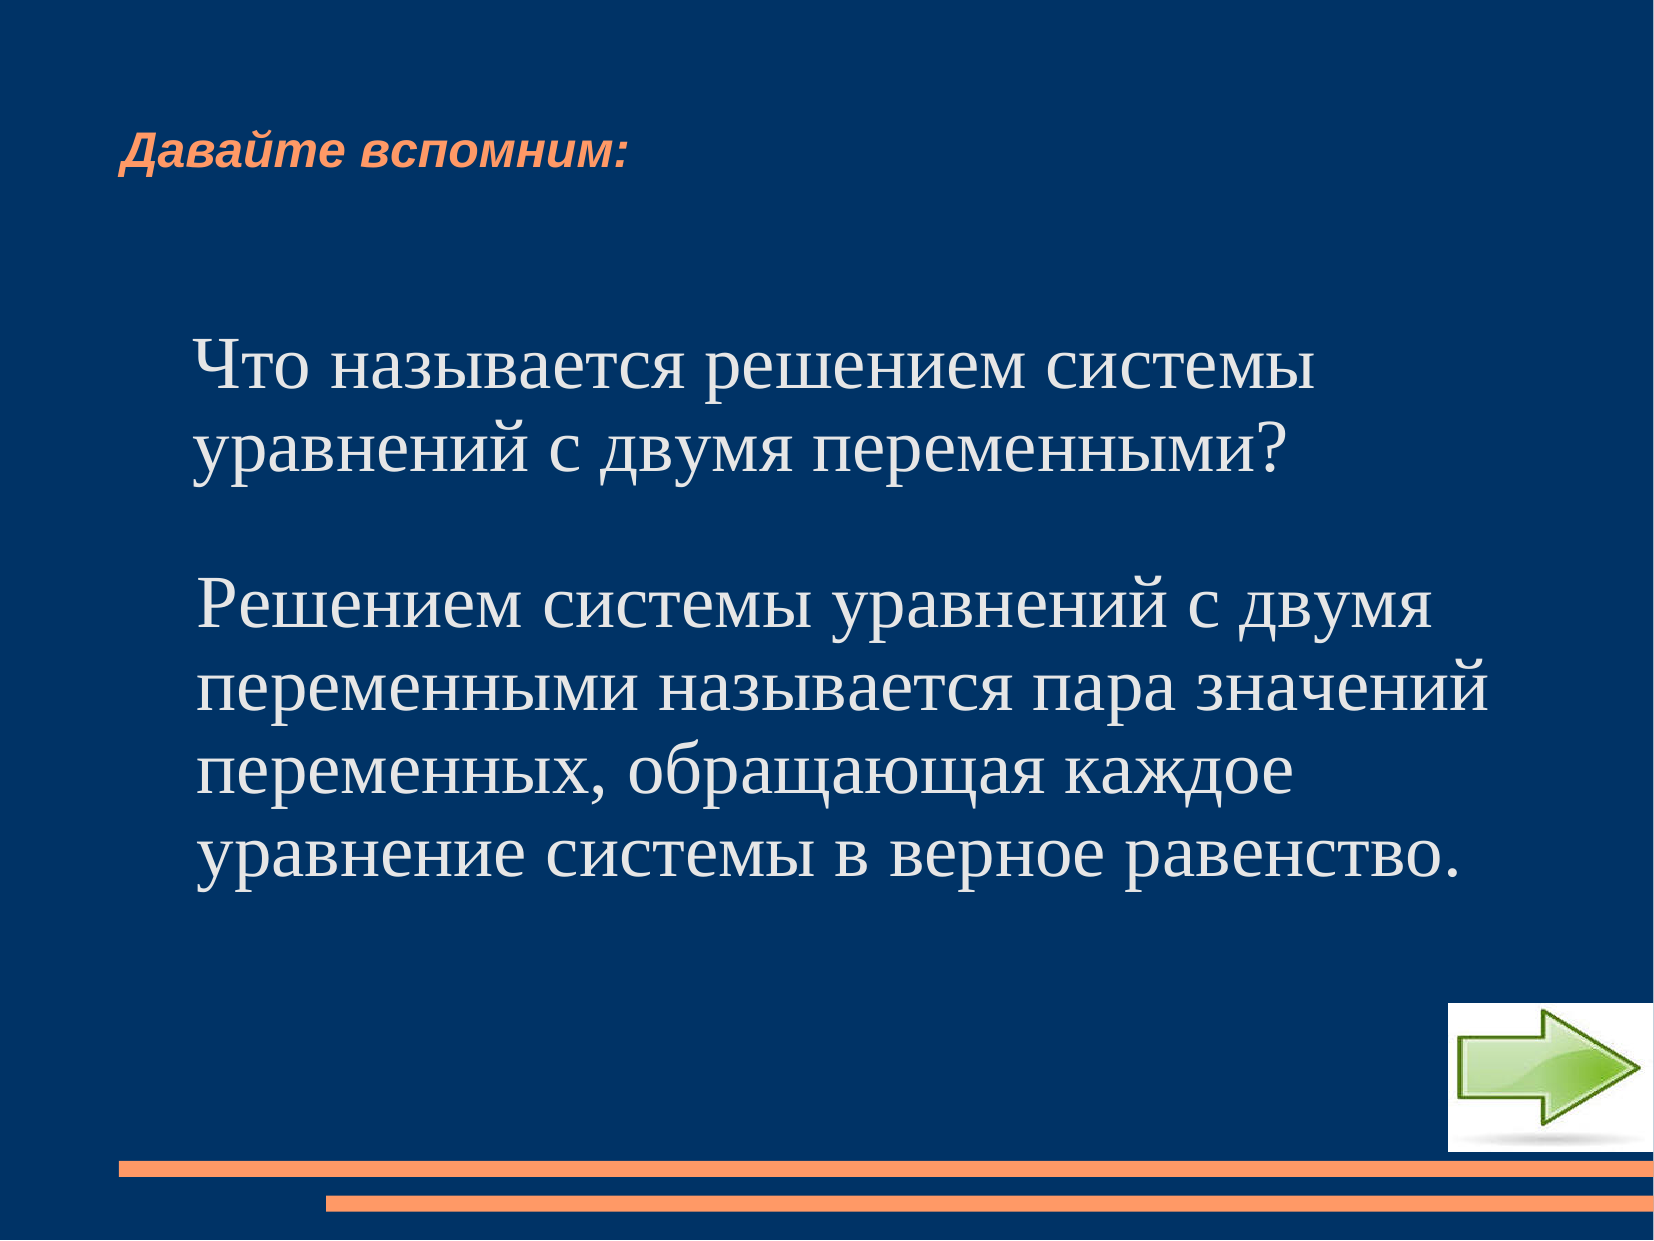

# Давайте вспомним:
Что называется решением системы уравнений с двумя переменными?
Решением системы уравнений с двумя переменными называется пара значений переменных, обращающая каждое уравнение системы в верное равенство.